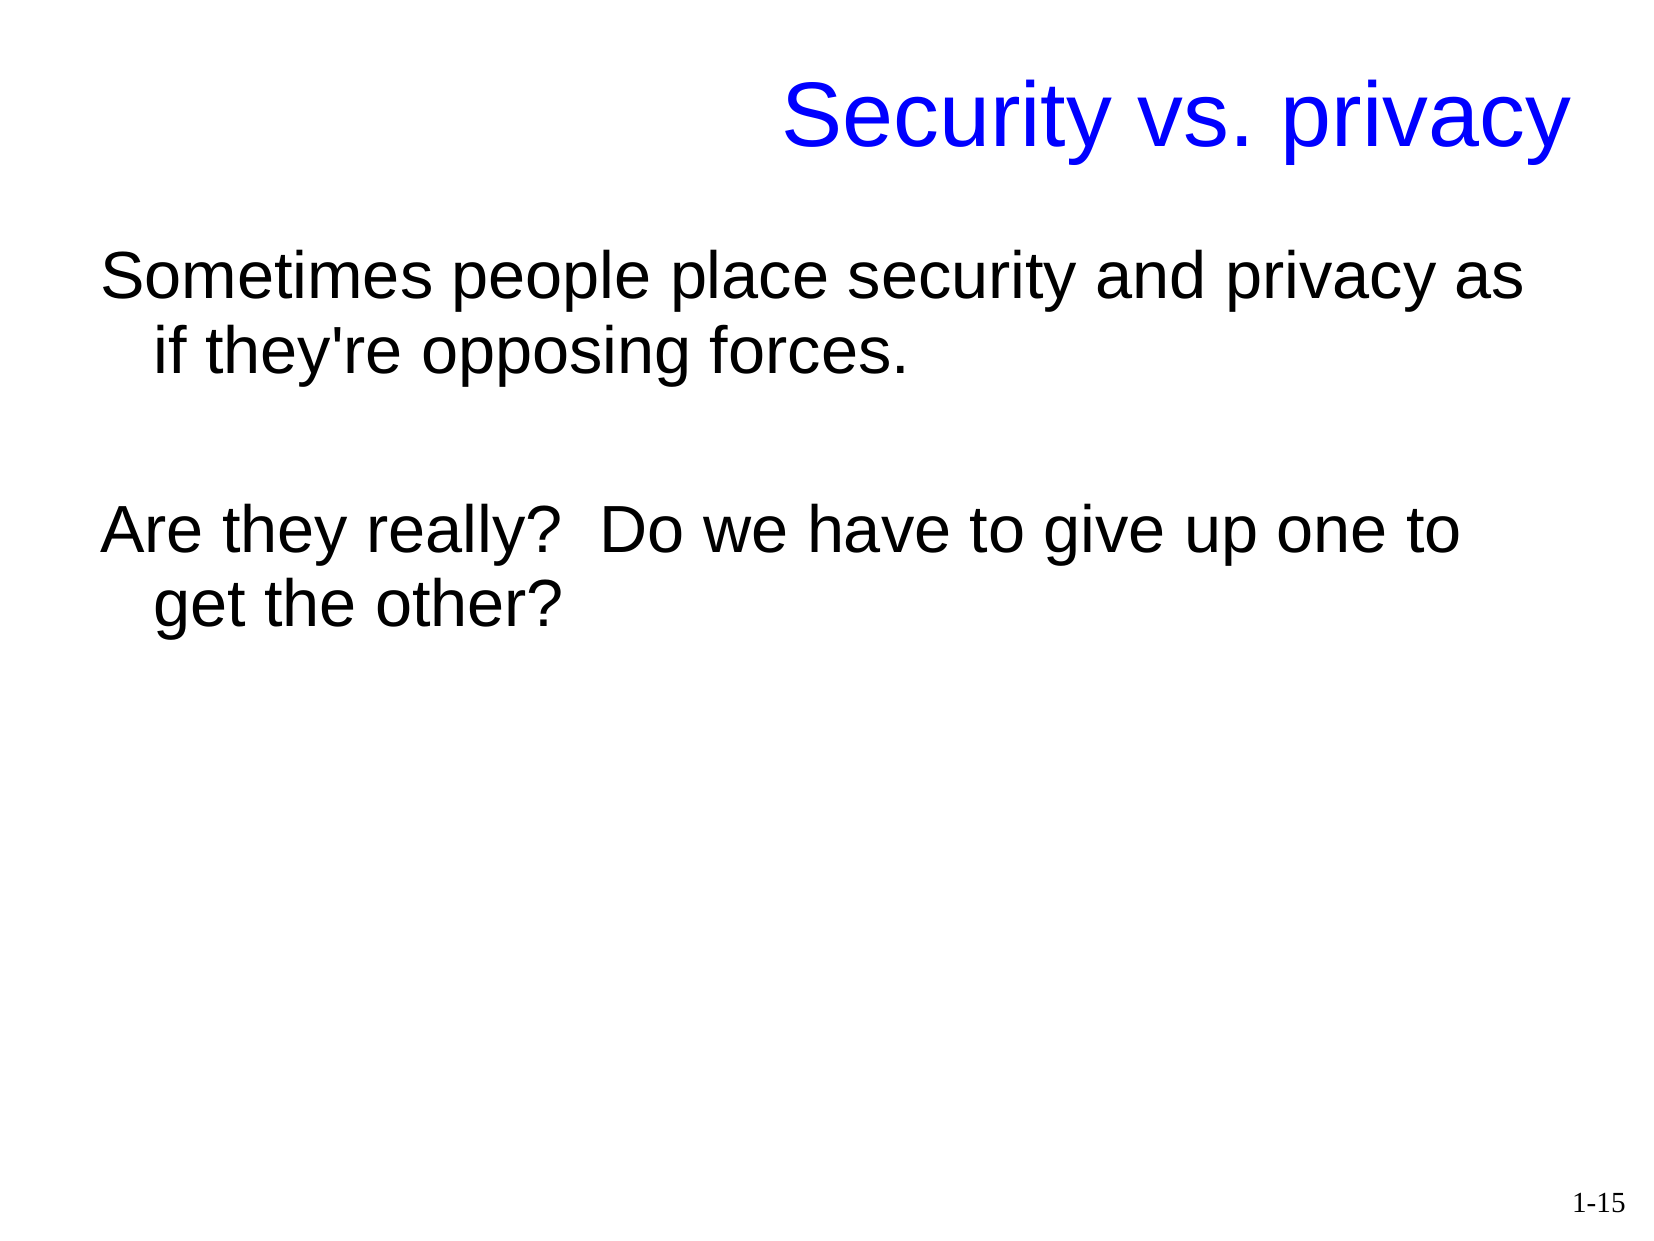

# Security vs. privacy
Sometimes people place security and privacy as if they're opposing forces.
Are they really? Do we have to give up one to get the other?